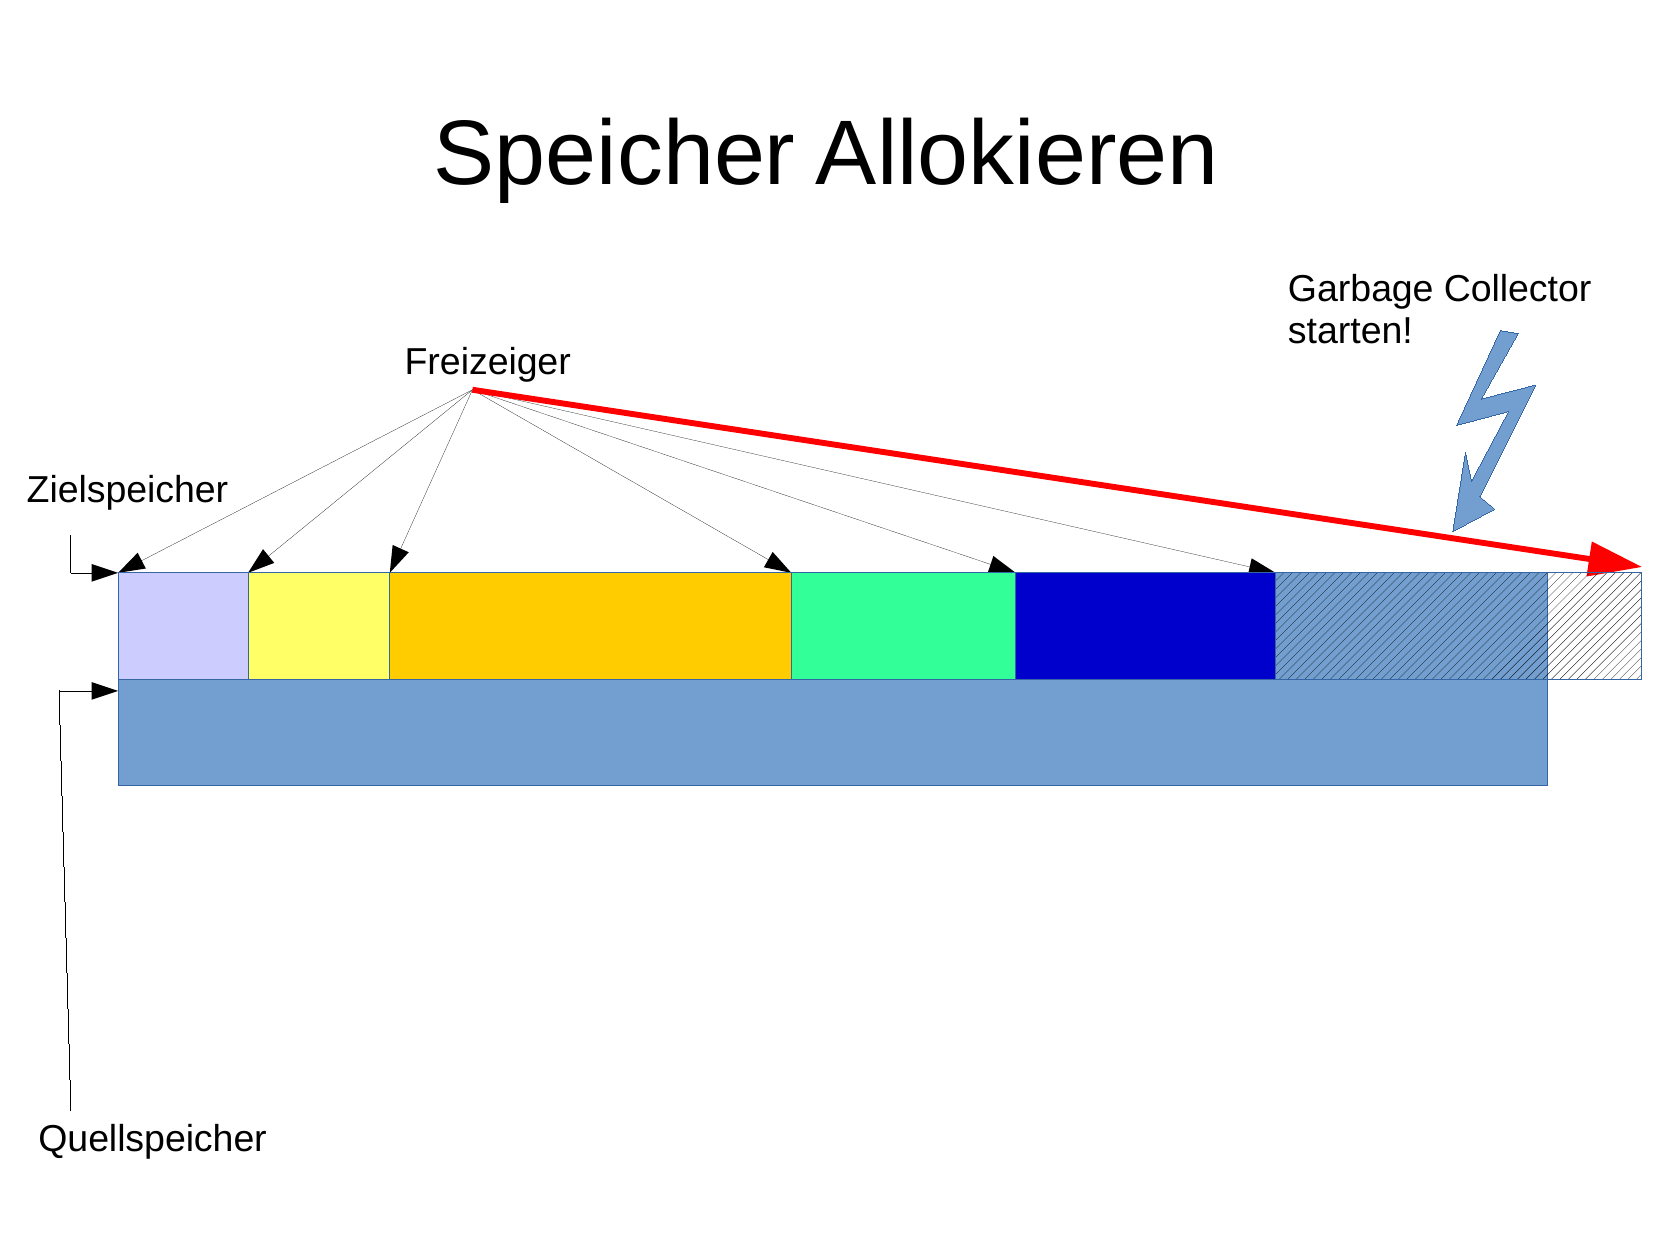

# Speicher Allokieren
Garbage Collector
starten!
Freizeiger
Zielspeicher
Quellspeicher